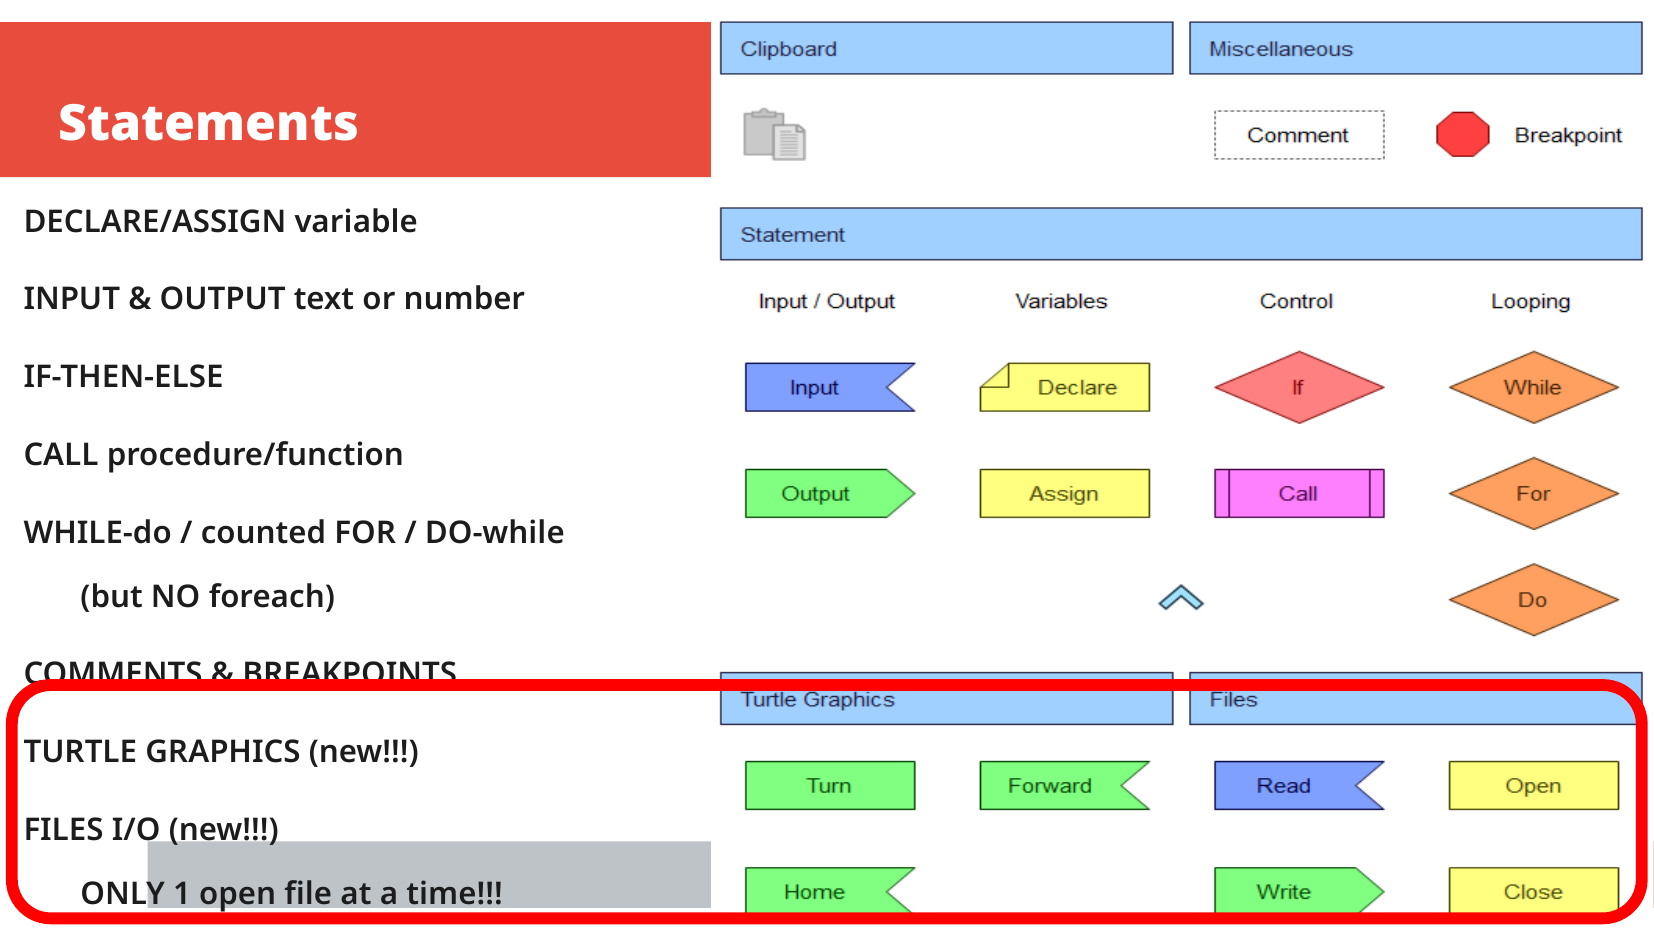

# Statements
DECLARE/ASSIGN variable
INPUT & OUTPUT text or number
IF-THEN-ELSE
CALL procedure/function
WHILE-do / counted FOR / DO-while
 	(but NO foreach)
COMMENTS & BREAKPOINTS
TURTLE GRAPHICS (new!!!)
FILES I/O (new!!!)
 	ONLY 1 open file at a time!!!
2023-24 Flowcharts